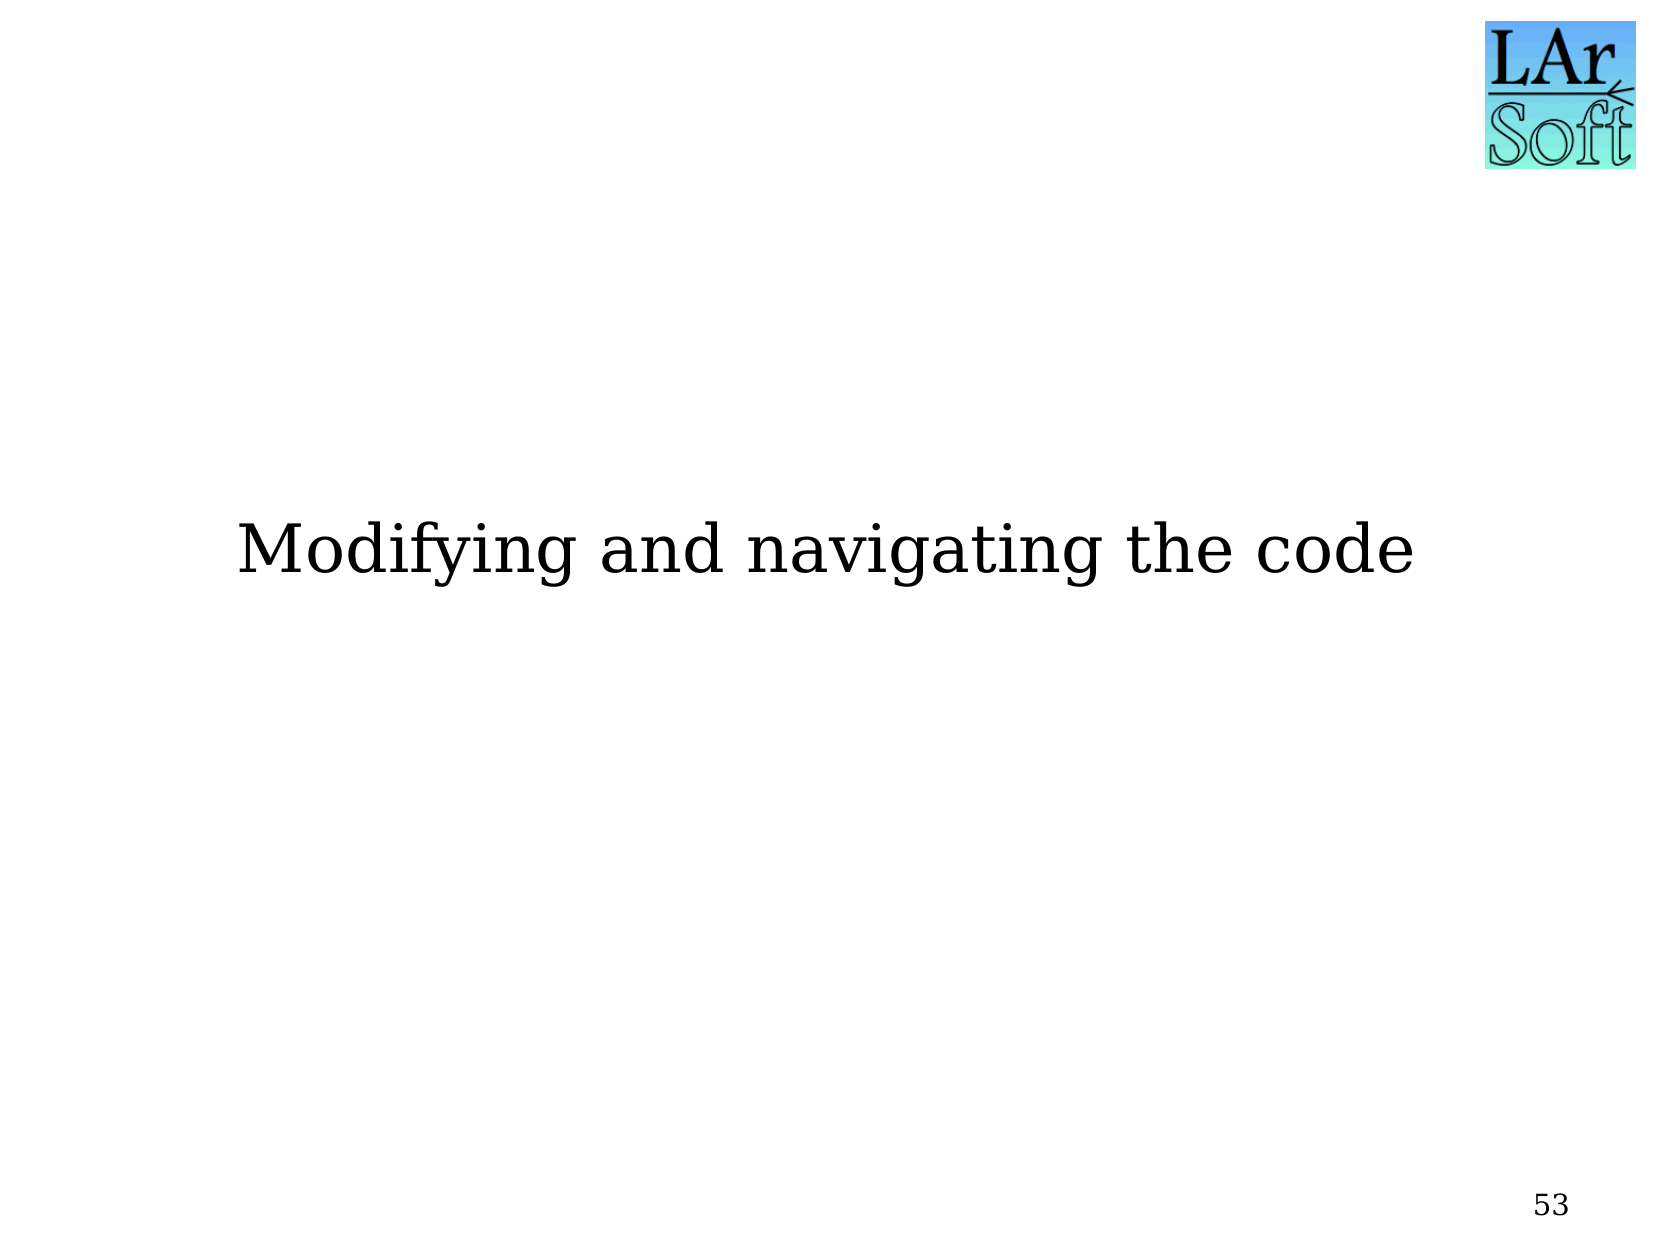

# Modifying and navigating the code
53